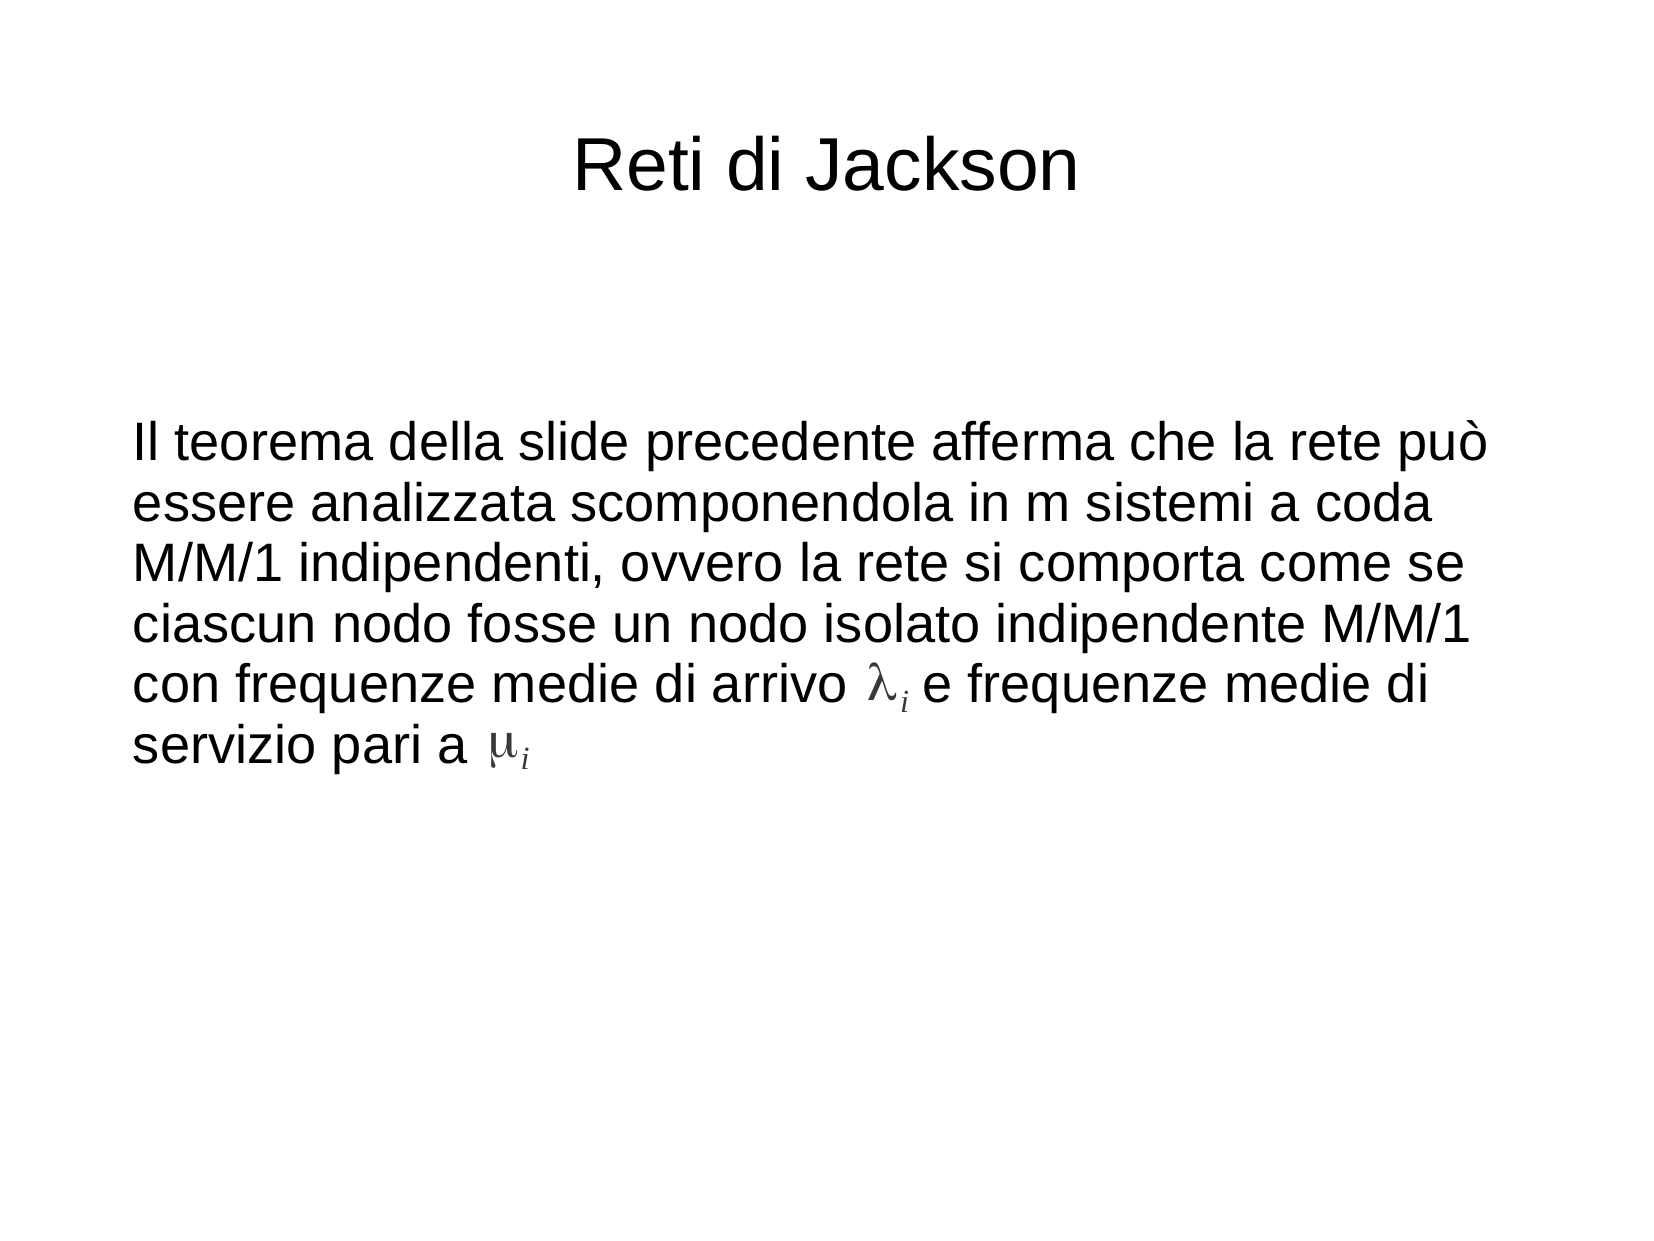

# Reti di Jackson
Il teorema della slide precedente afferma che la rete può essere analizzata scomponendola in m sistemi a coda M/M/1 indipendenti, ovvero la rete si comporta come se ciascun nodo fosse un nodo isolato indipendente M/M/1 con frequenze medie di arrivo e frequenze medie di servizio pari a